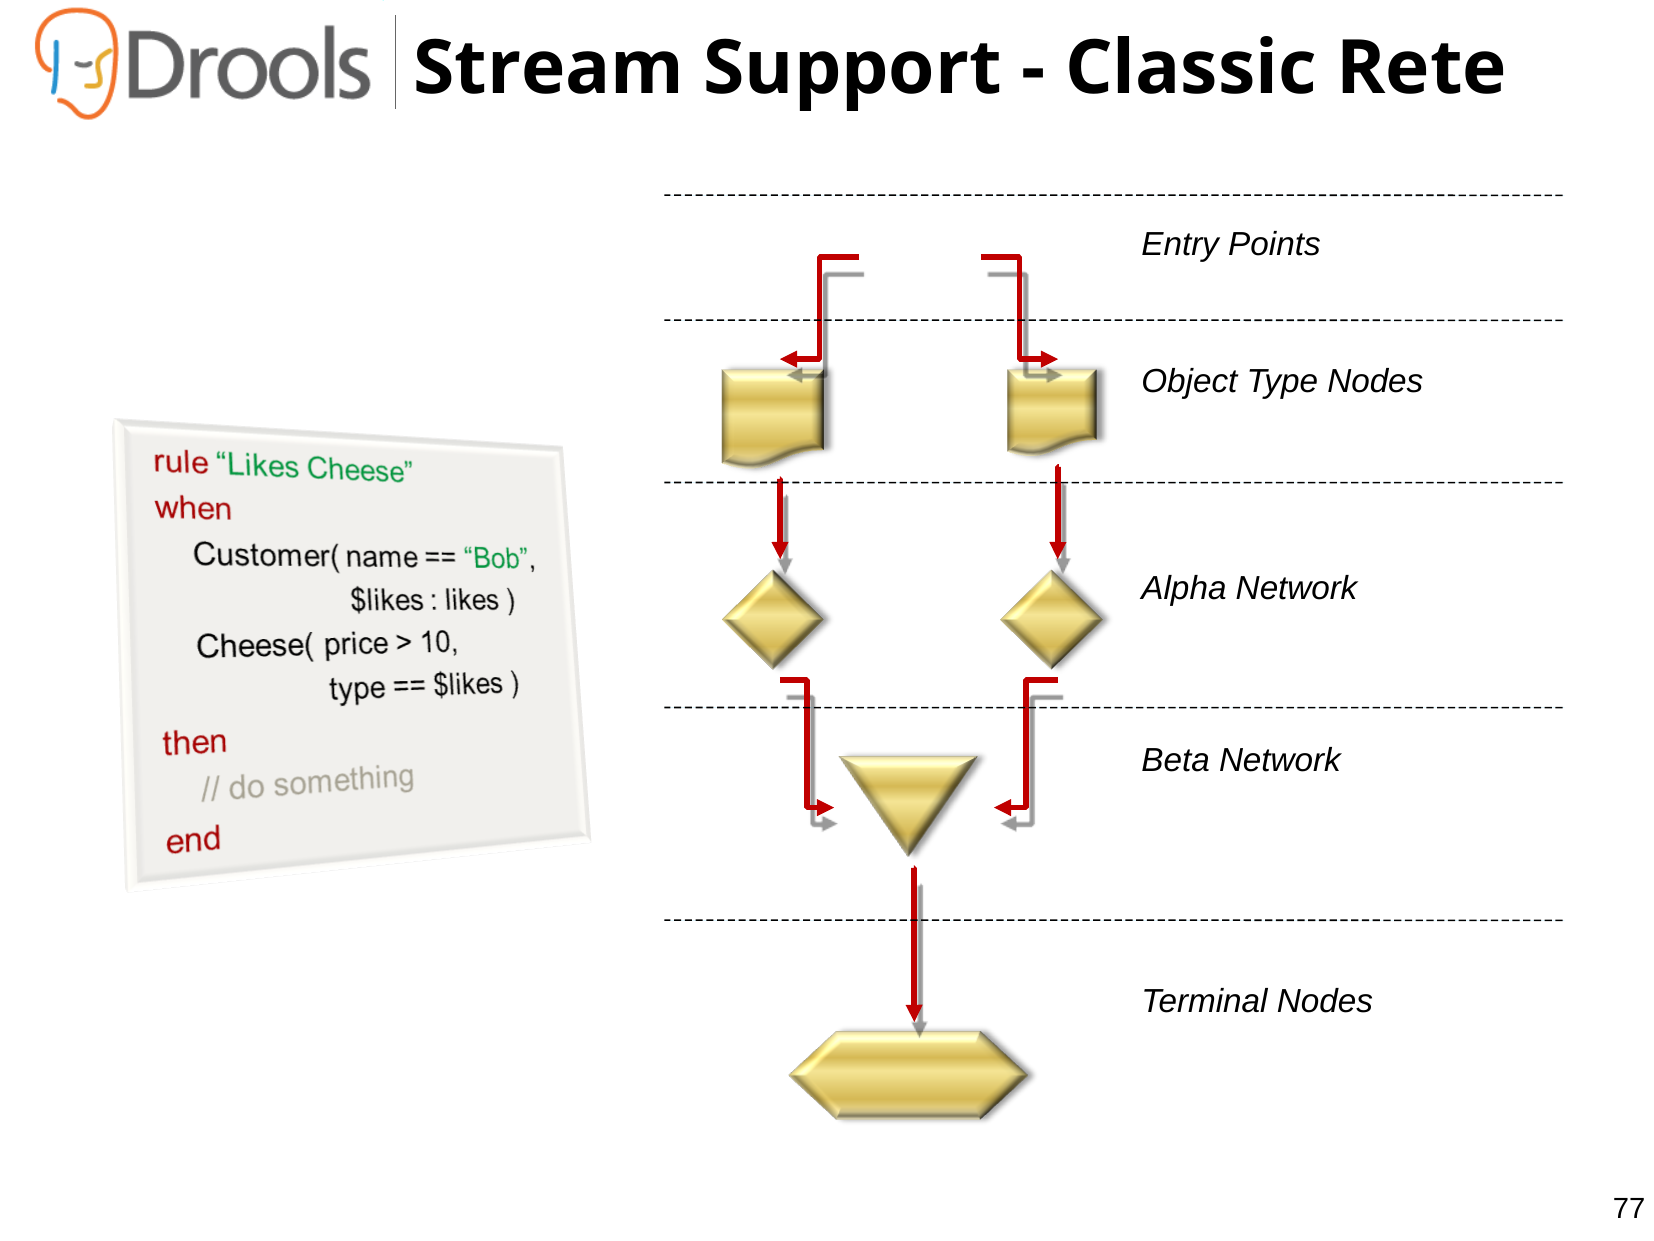

# Stream Support - Classic Rete
Entry Points
Object Type Nodes
Alpha Network
Beta Network
Terminal Nodes